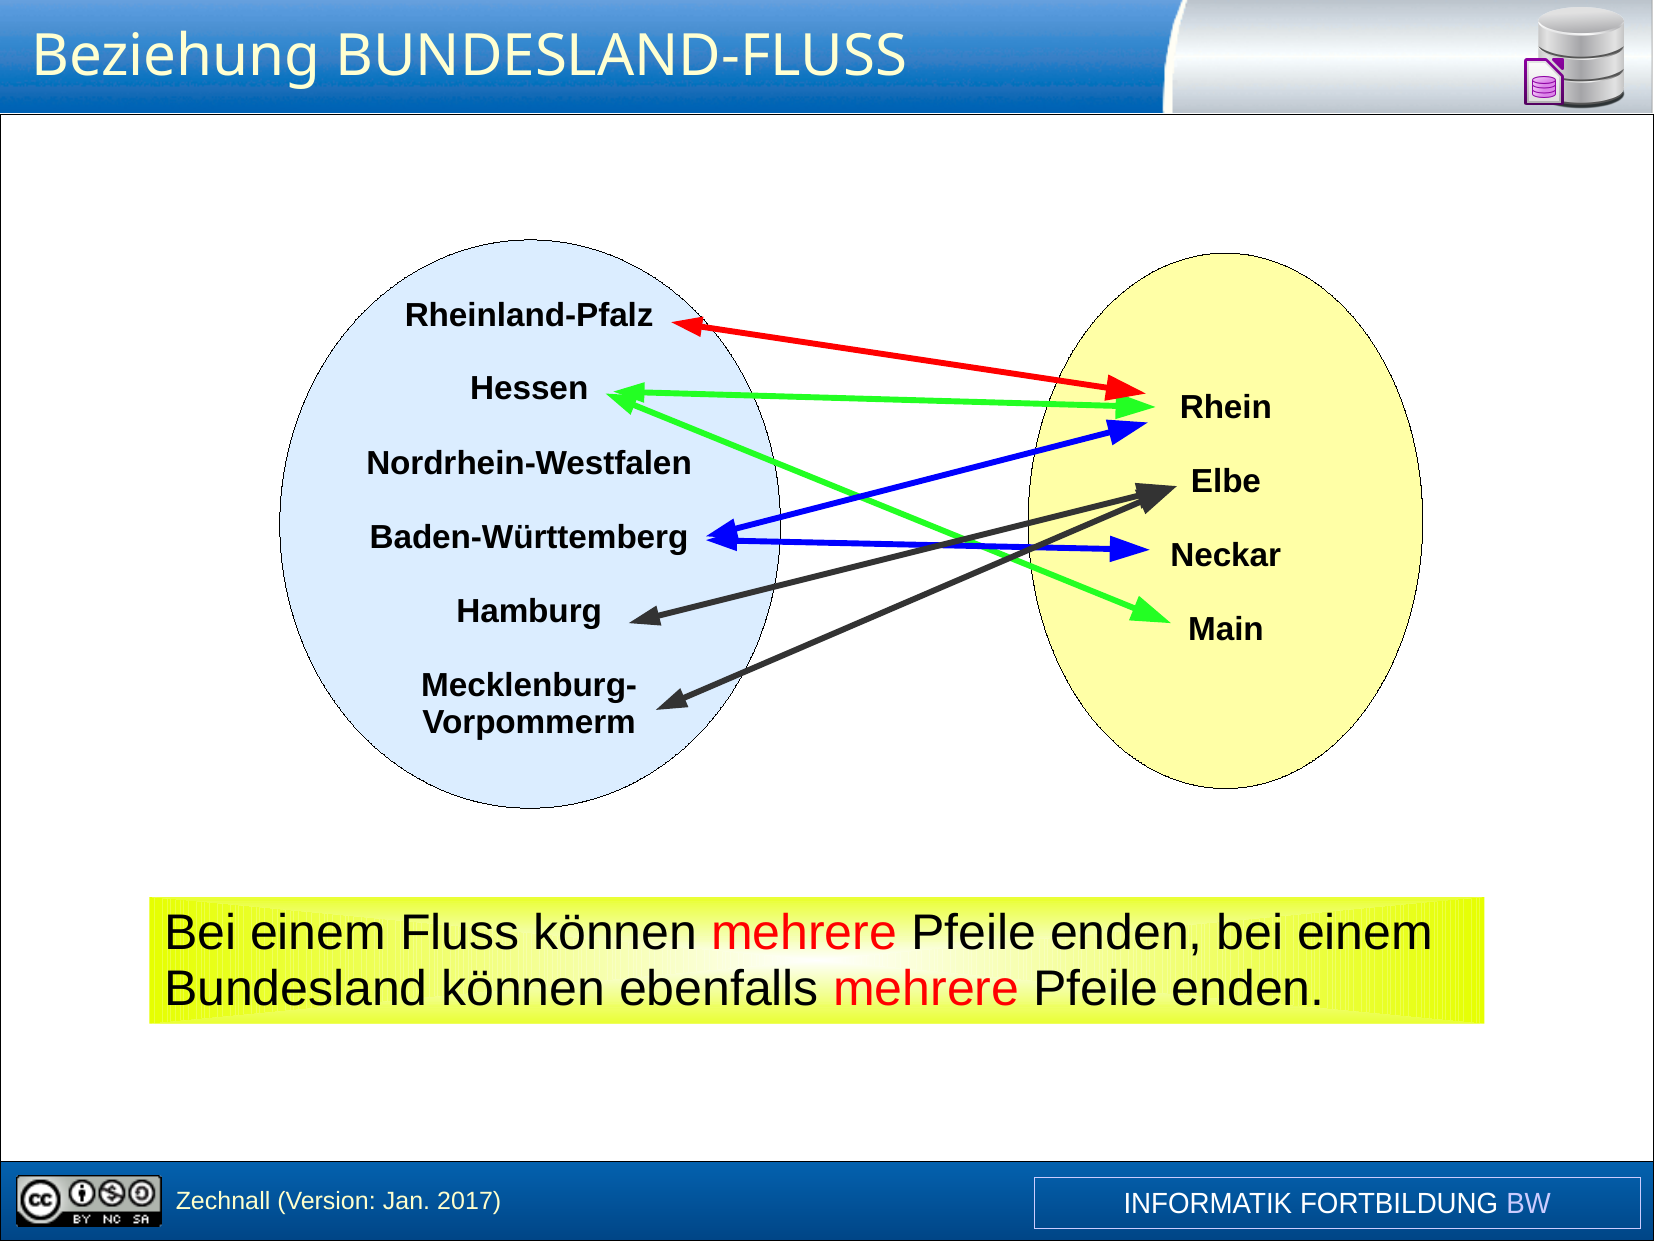

# Beziehung BUNDESLAND-FLUSS
Rheinland-Pfalz
Hessen
Nordrhein-Westfalen
Baden-Württemberg
Hamburg
Mecklenburg-
Vorpommerm
Rhein
Elbe
Neckar
Main
Bei einem Fluss können mehrere Pfeile enden, bei einem Bundesland können ebenfalls mehrere Pfeile enden.